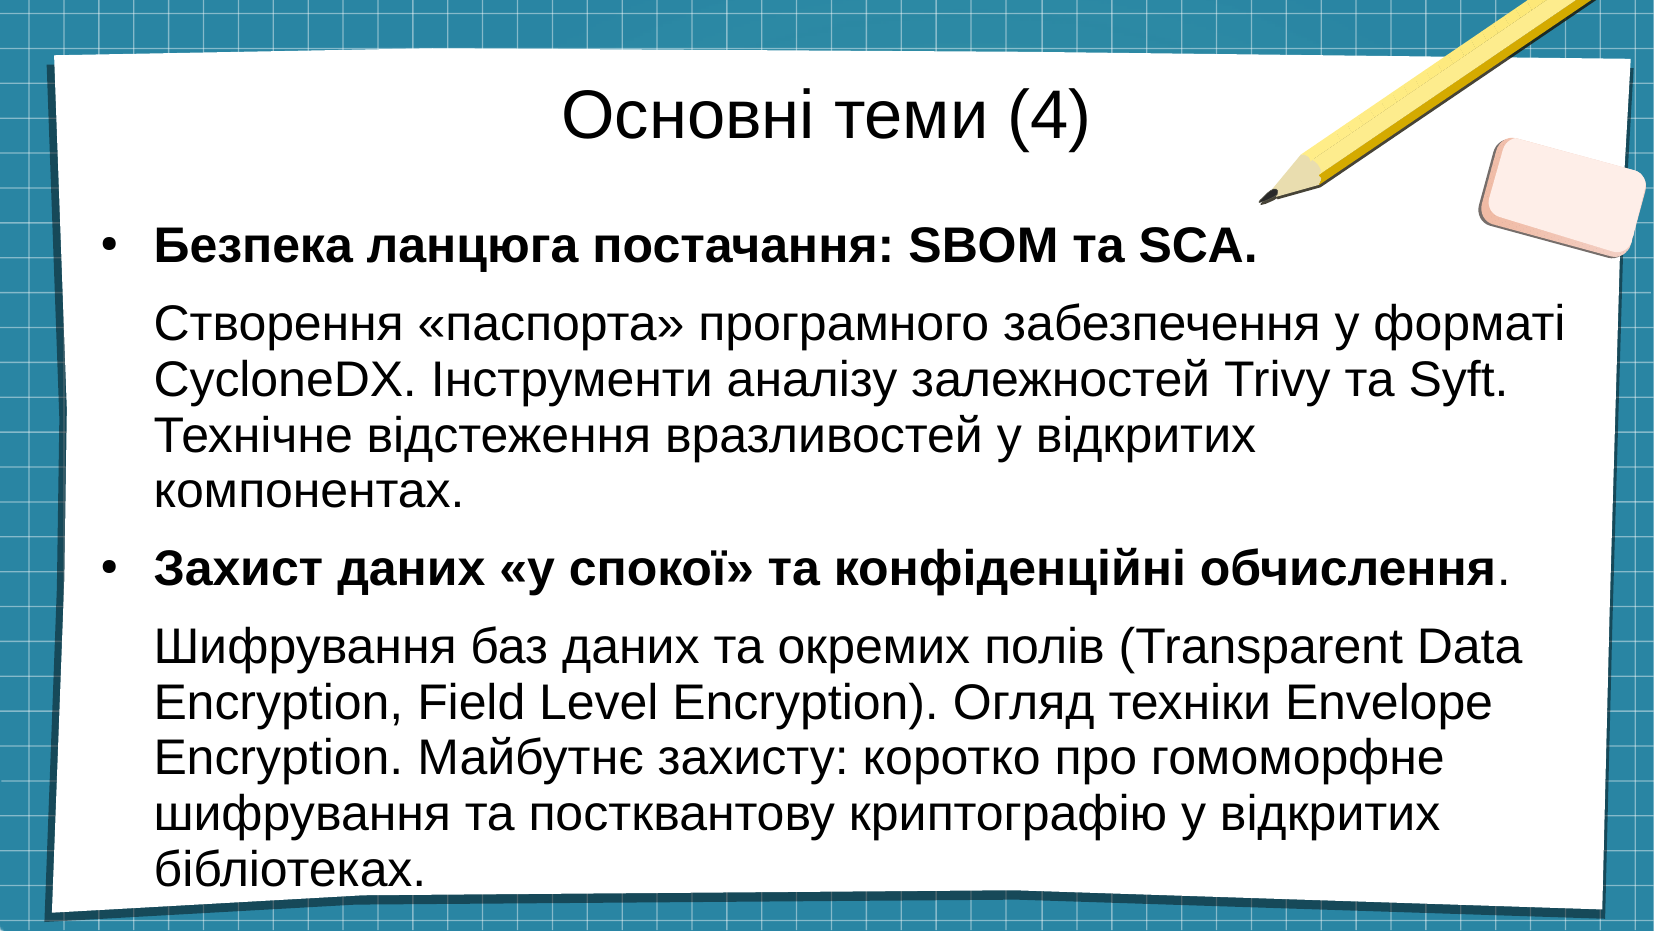

# Основні теми (4)
Безпека ланцюга постачання: SBOM та SCA.
Створення «паспорта» програмного забезпечення у форматі CycloneDX. Інструменти аналізу залежностей Trivy та Syft. Технічне відстеження вразливостей у відкритих компонентах.
Захист даних «у спокої» та конфіденційні обчислення.
Шифрування баз даних та окремих полів (Transparent Data Encryption, Field Level Encryption). Огляд техніки Envelope Encryption. Майбутнє захисту: коротко про гомоморфне шифрування та постквантову криптографію у відкритих бібліотеках.